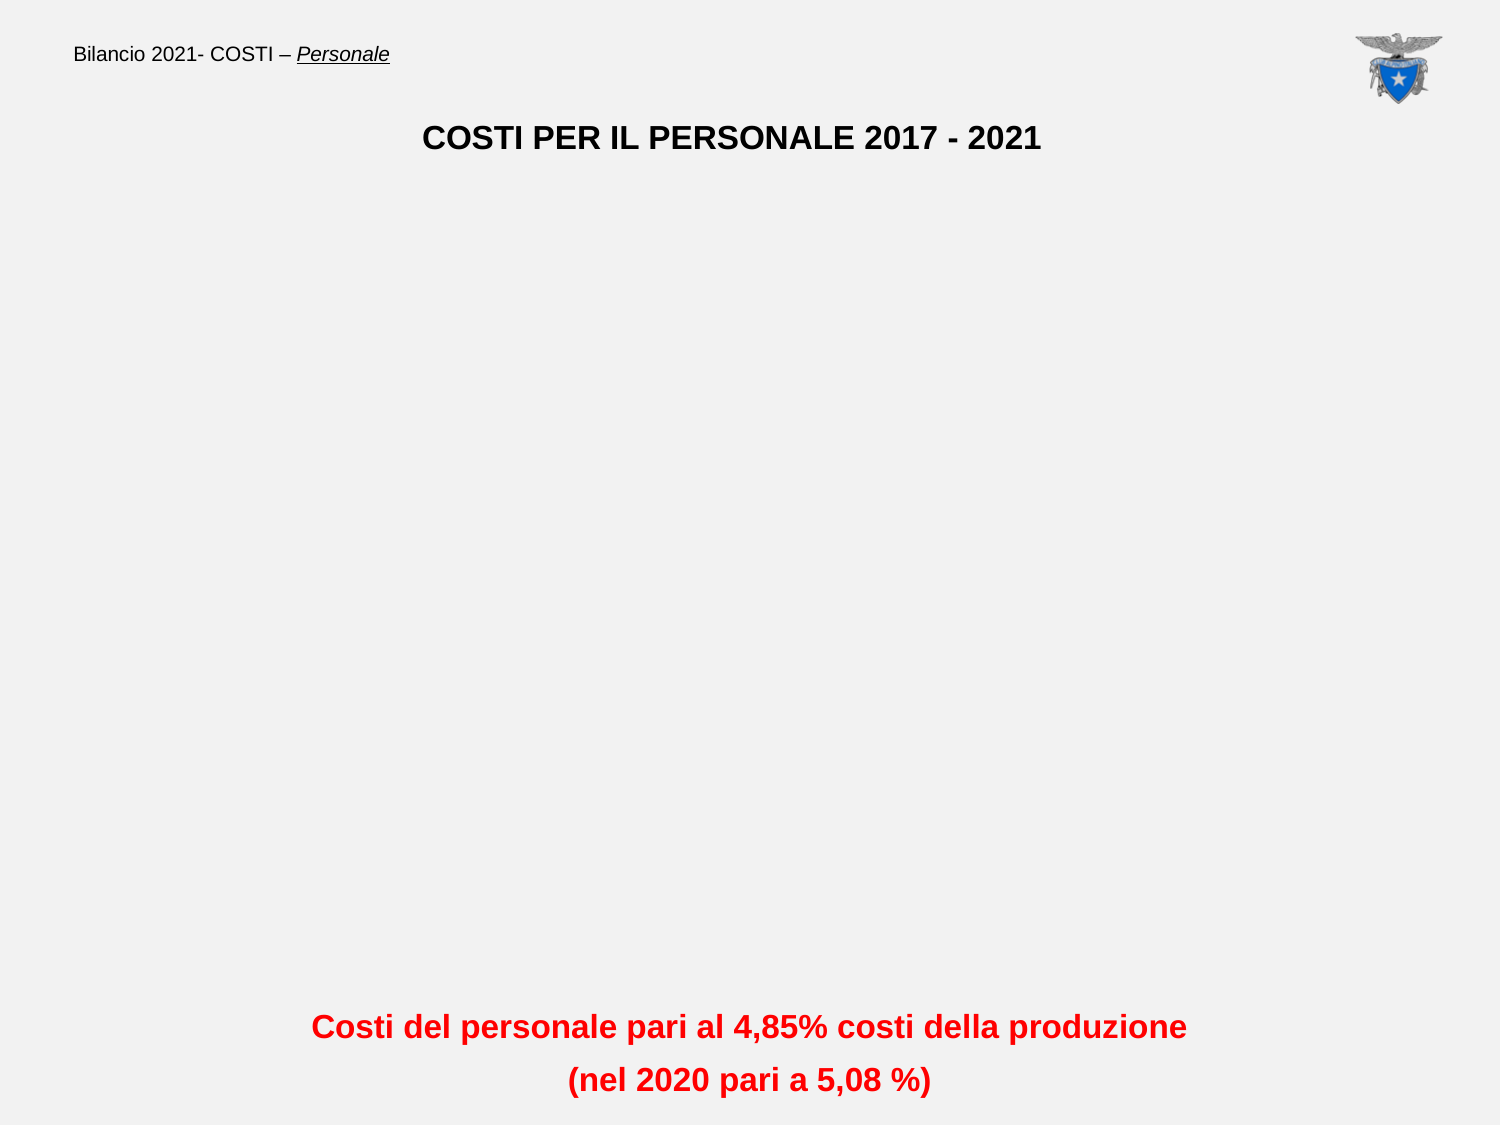

Bilancio 2021- COSTI – Personale
COSTI PER IL PERSONALE 2017 - 2021
Costi del personale pari al 4,85% costi della produzione
(nel 2020 pari a 5,08 %)